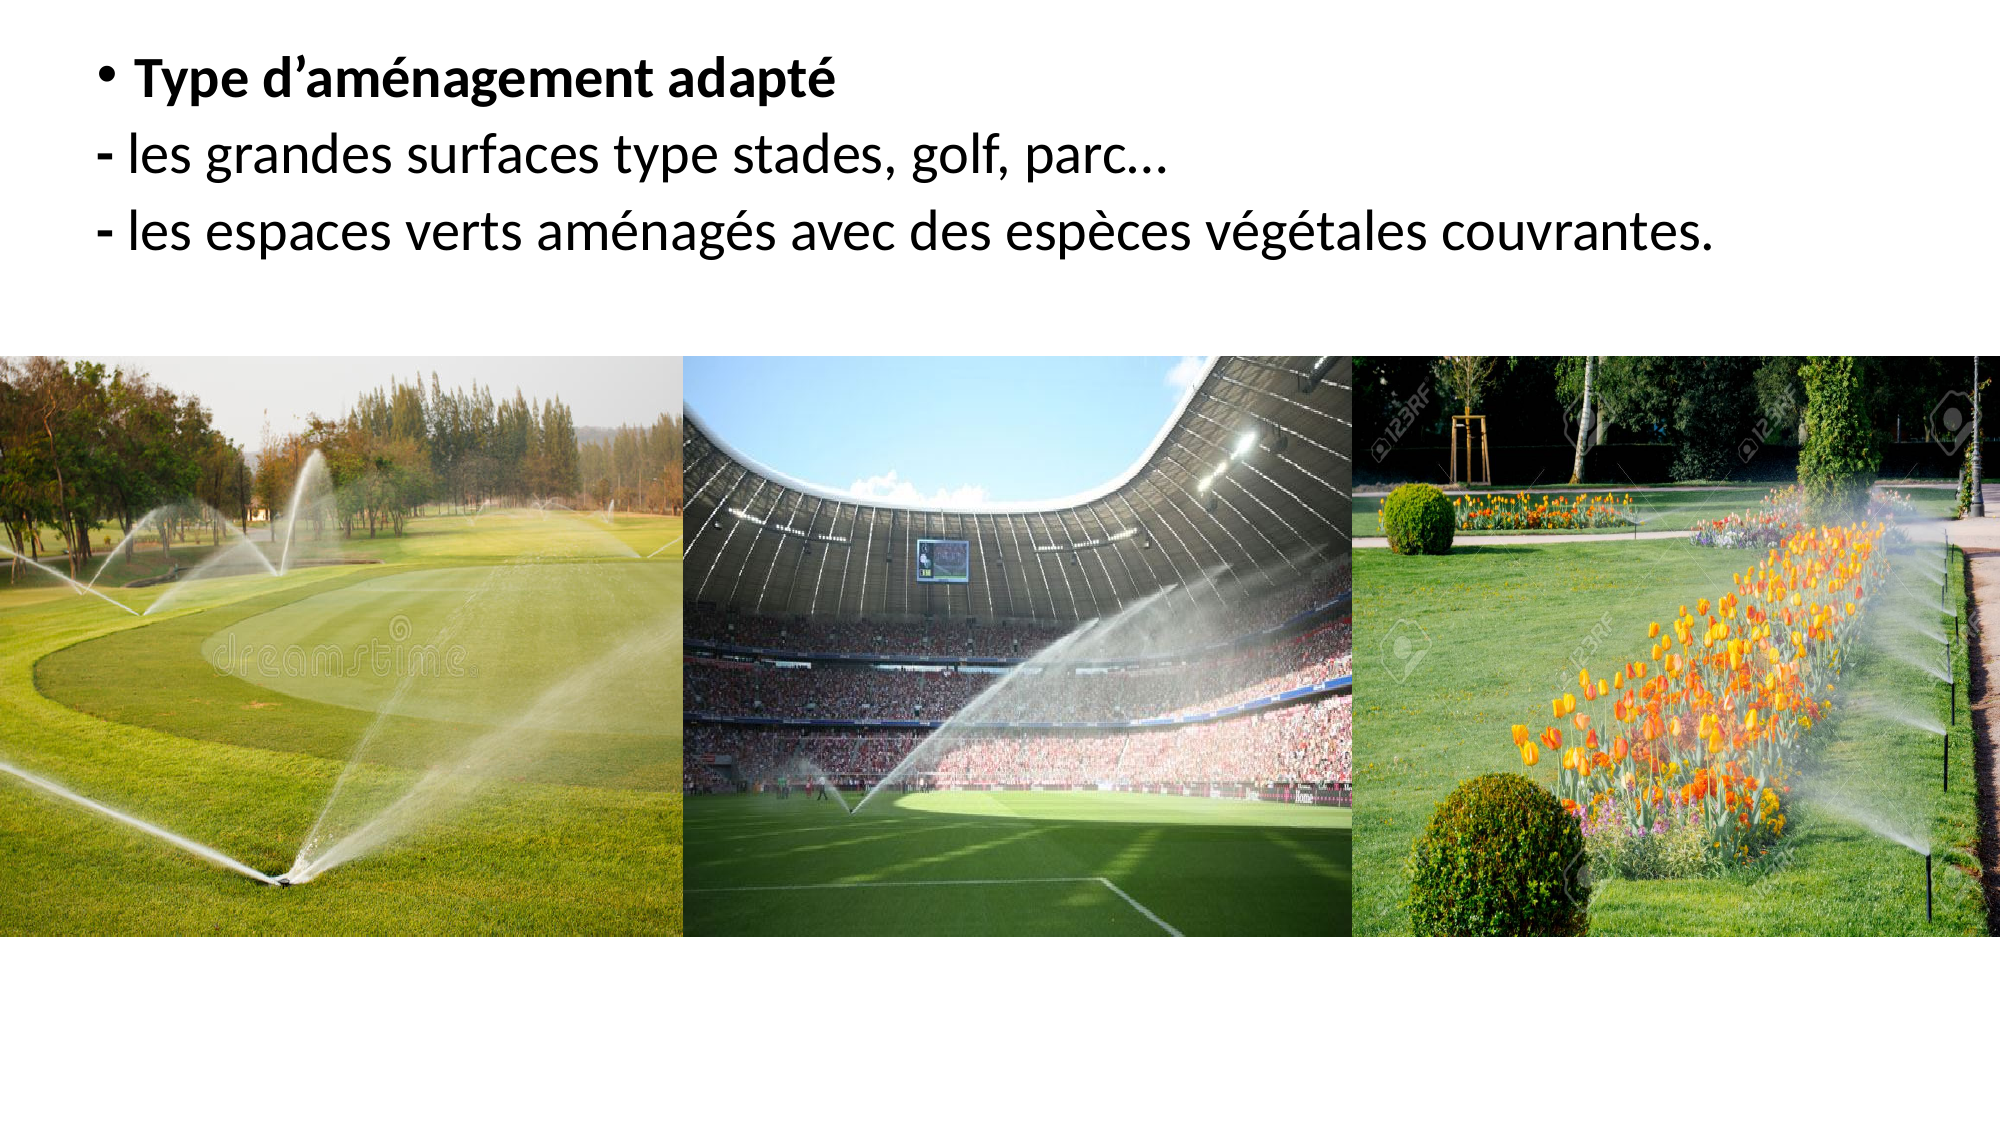

# Type d’aménagement adapté
- les grandes surfaces type stades, golf, parc…
- les espaces verts aménagés avec des espèces végétales couvrantes.